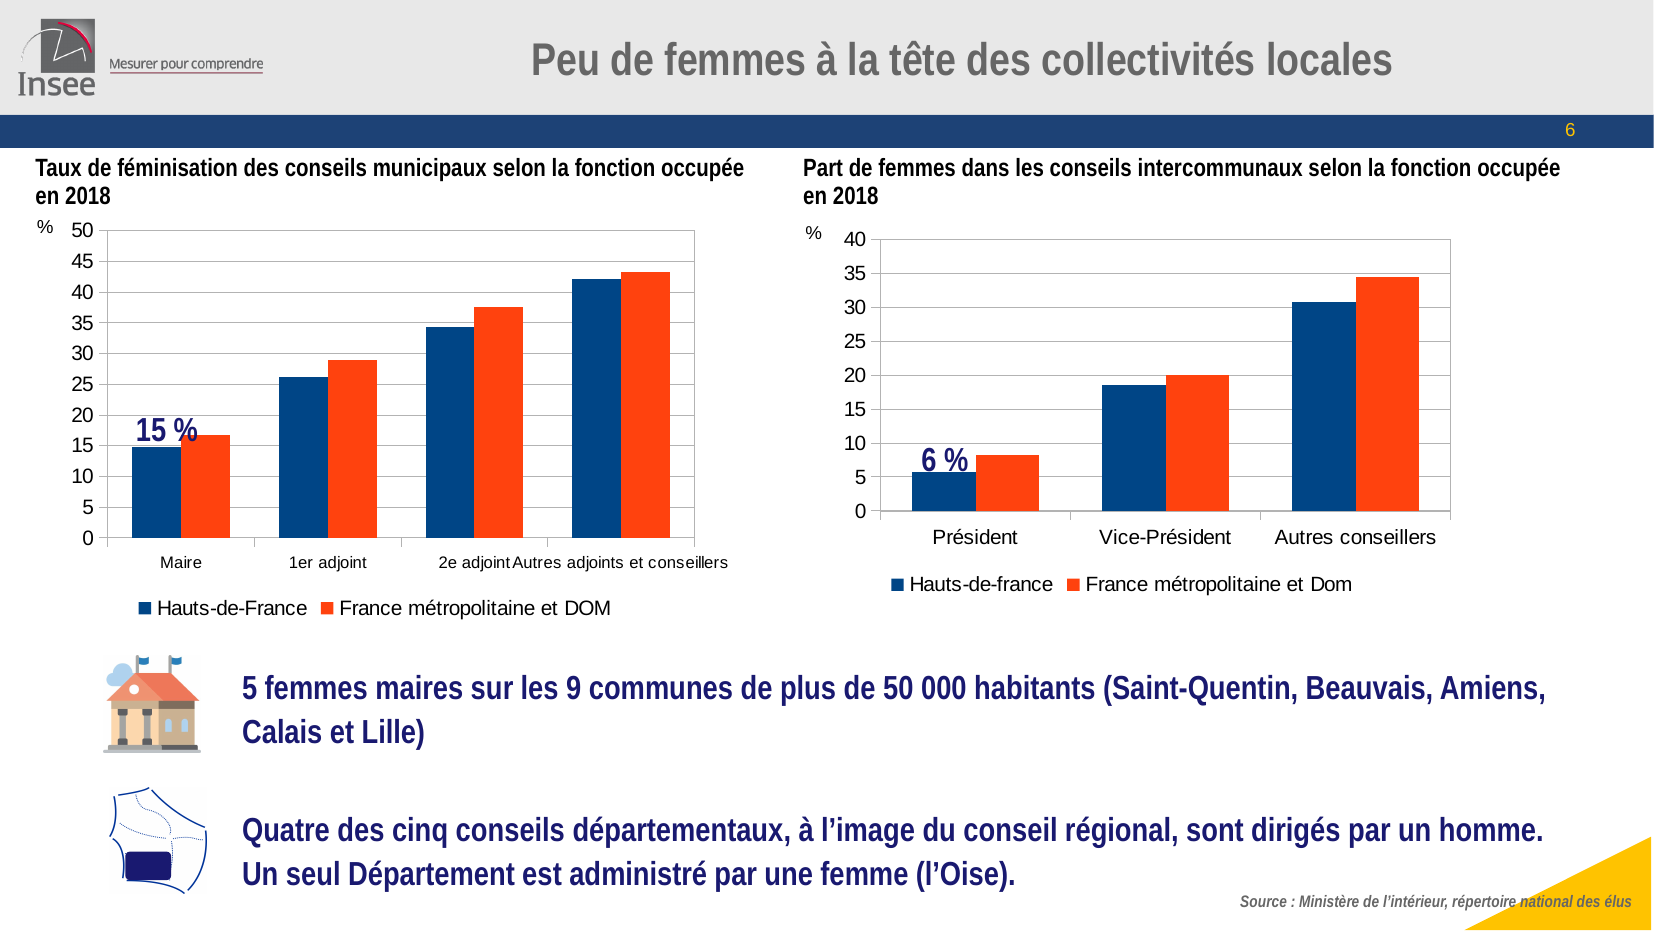

# Peu de femmes à la tête des collectivités locales
6
Taux de féminisation des conseils municipaux selon la fonction occupée en 2018
Part de femmes dans les conseils intercommunaux selon la fonction occupée en 2018
### Chart
| Category | Hauts-de-France | France métropolitaine et DOM |
|---|---|---|
| Maire | 14.83 | 16.67 |
| 1er adjoint | 26.19 | 28.92 |
| 2e adjoint | 34.33 | 37.66 |
| Autres adjoints et conseillers | 42.07 | 43.26 |
### Chart
| Category | Hauts-de-france | France métropolitaine et Dom |
|---|---|---|
| Président | 5.7 | 8.2 |
| Vice-Président | 18.6 | 20.0 |
| Autres conseillers | 30.7 | 34.4 |15 %
6 %
5 femmes maires sur les 9 communes de plus de 50 000 habitants (Saint-Quentin, Beauvais, Amiens, Calais et Lille)
Quatre des cinq conseils départementaux, à l’image du conseil régional, sont dirigés par un homme.
Un seul Département est administré par une femme (l’Oise).
Source : Ministère de l’intérieur, répertoire national des élus